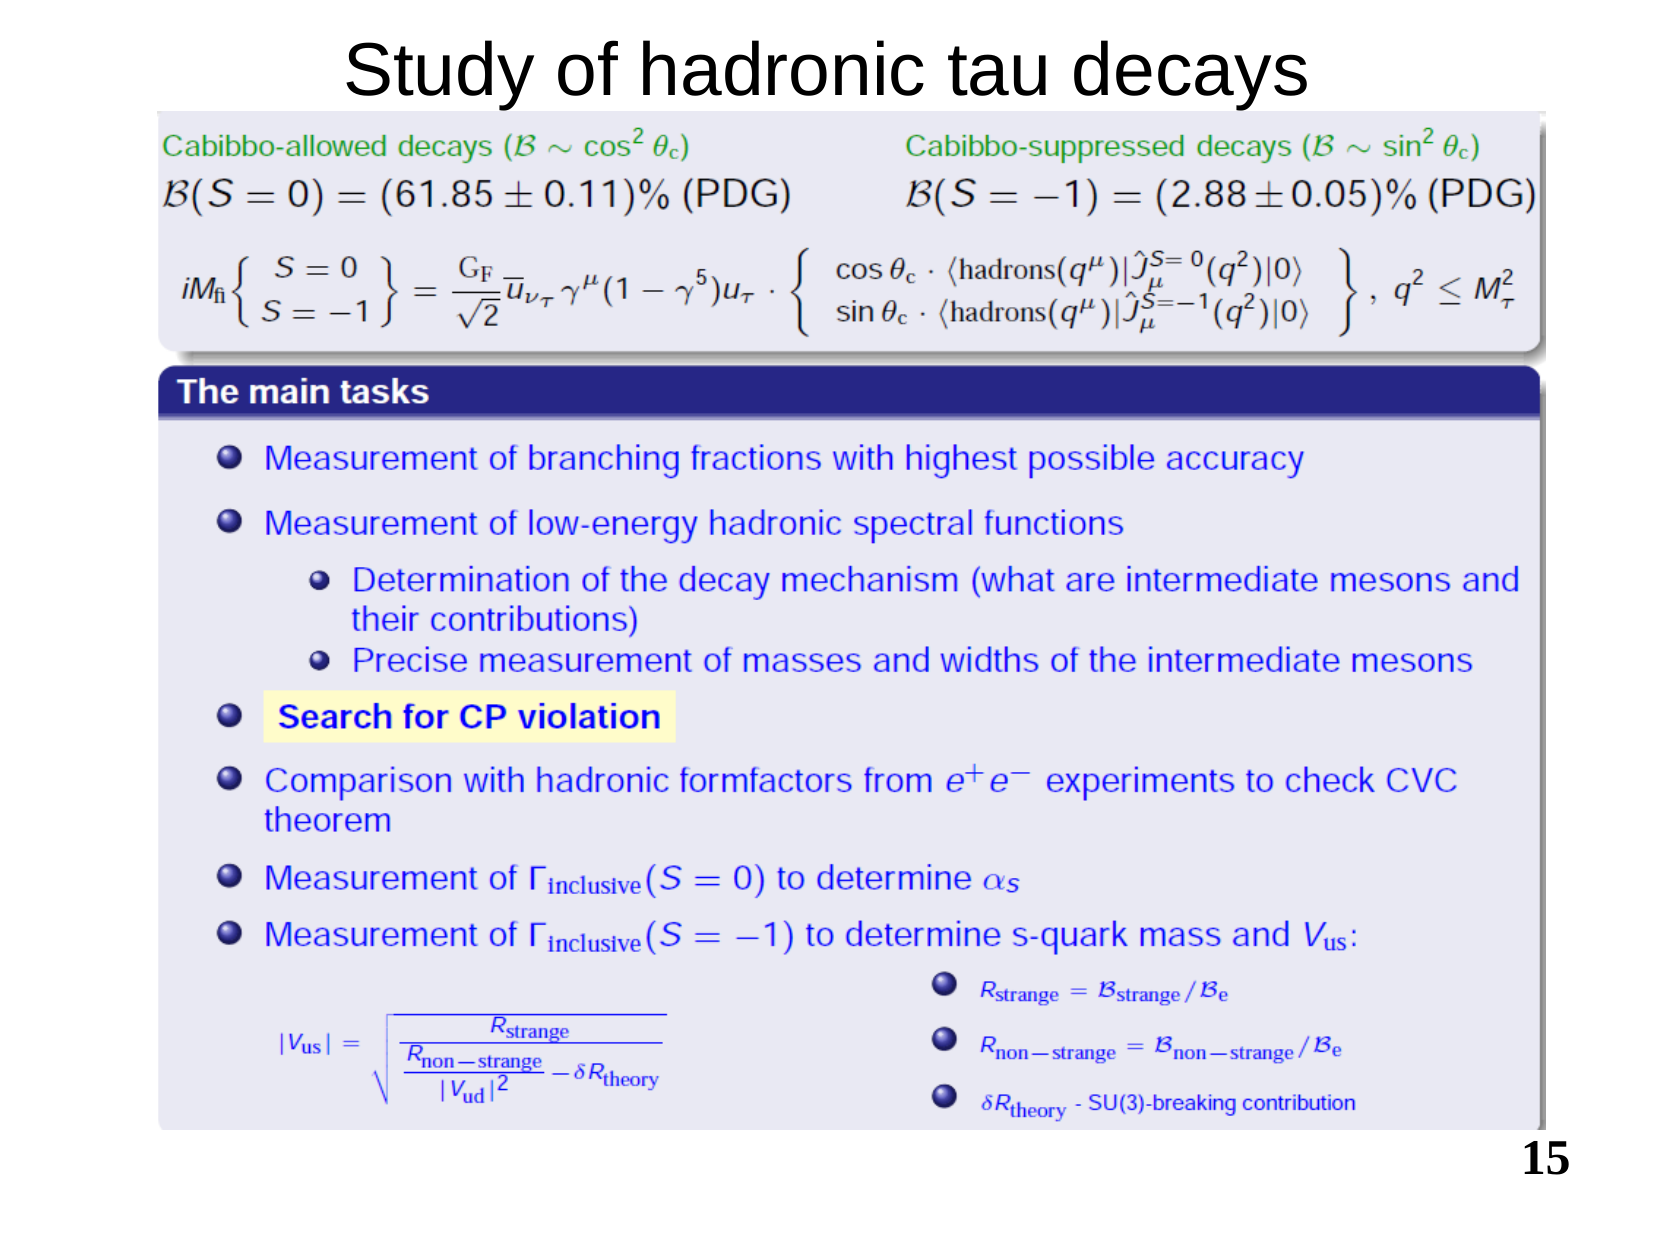

# Study of hadronic tau decays
15